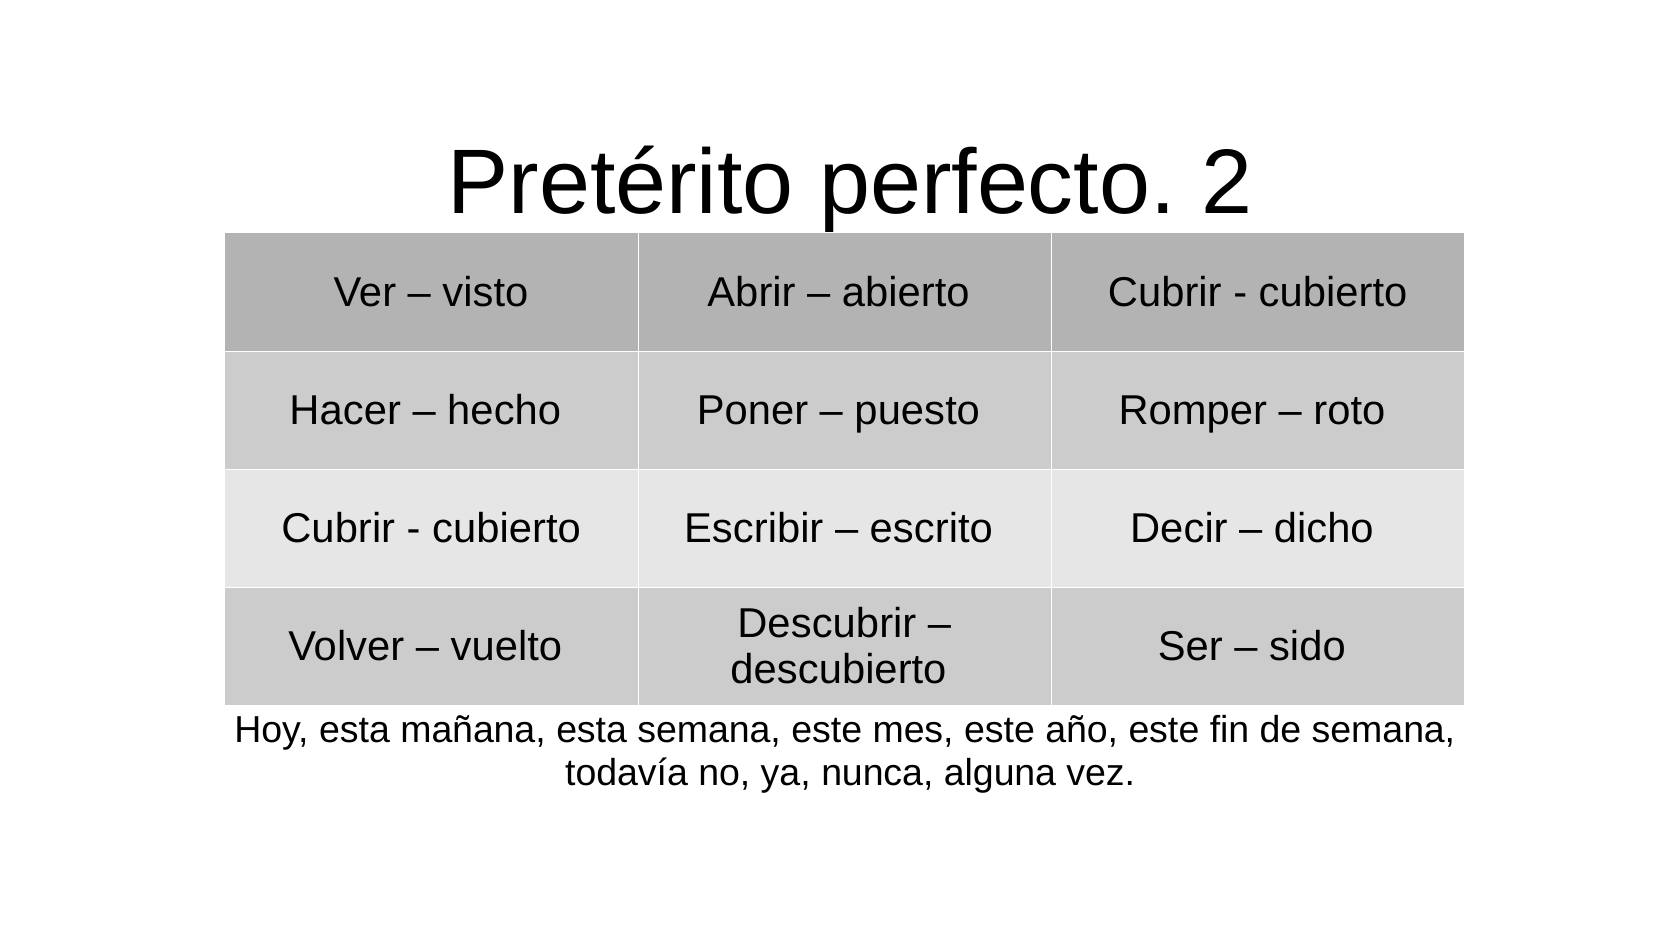

# Pretérito perfecto. 2
| Ver – visto | Abrir – abierto | Cubrir - cubierto |
| --- | --- | --- |
| Hacer – hecho | Poner – puesto | Romper – roto |
| Cubrir - cubierto | Escribir – escrito | Decir – dicho |
| Volver – vuelto | Descubrir – descubierto | Ser – sido |
Hoy, esta mañana, esta semana, este mes, este año, este fin de semana,
todavía no, ya, nunca, alguna vez.